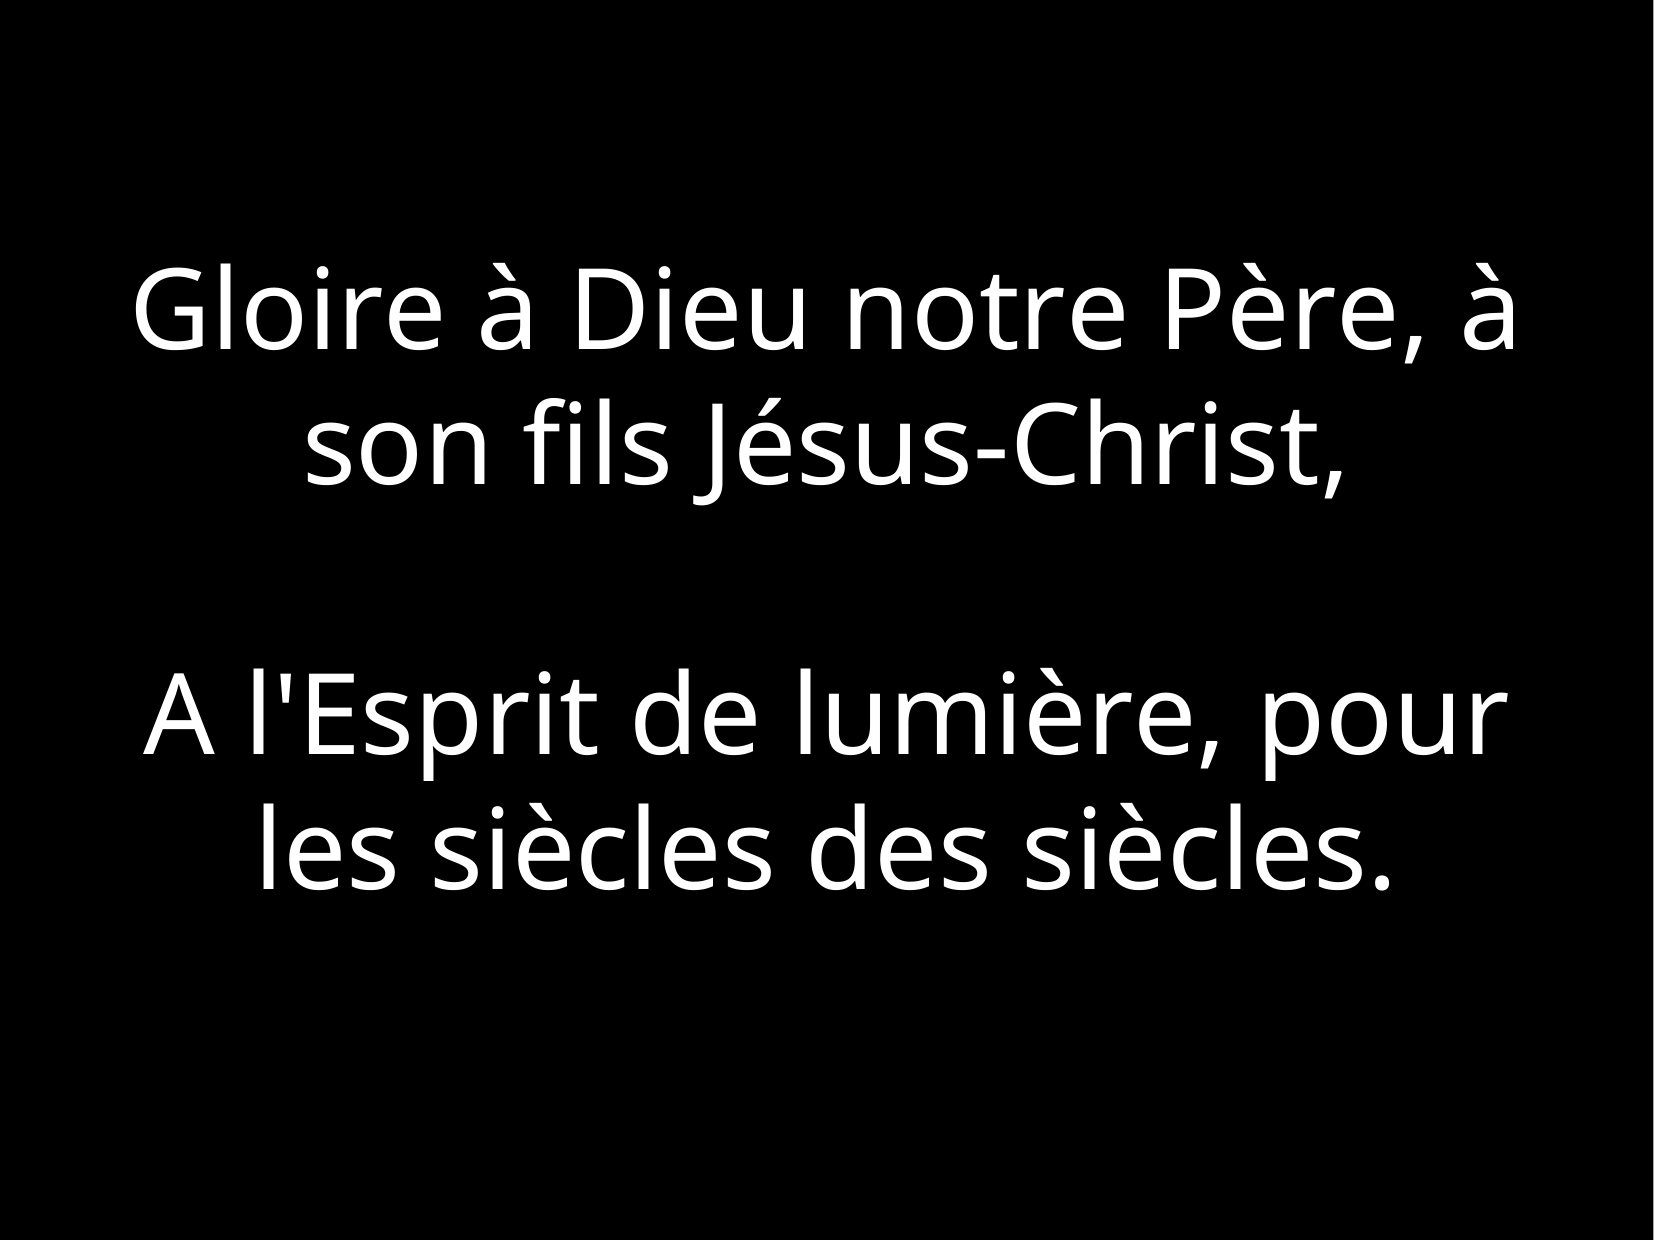

# Gloire à Dieu notre Père, à son fils Jésus-Christ, A l'Esprit de lumière, pour les siècles des siècles.